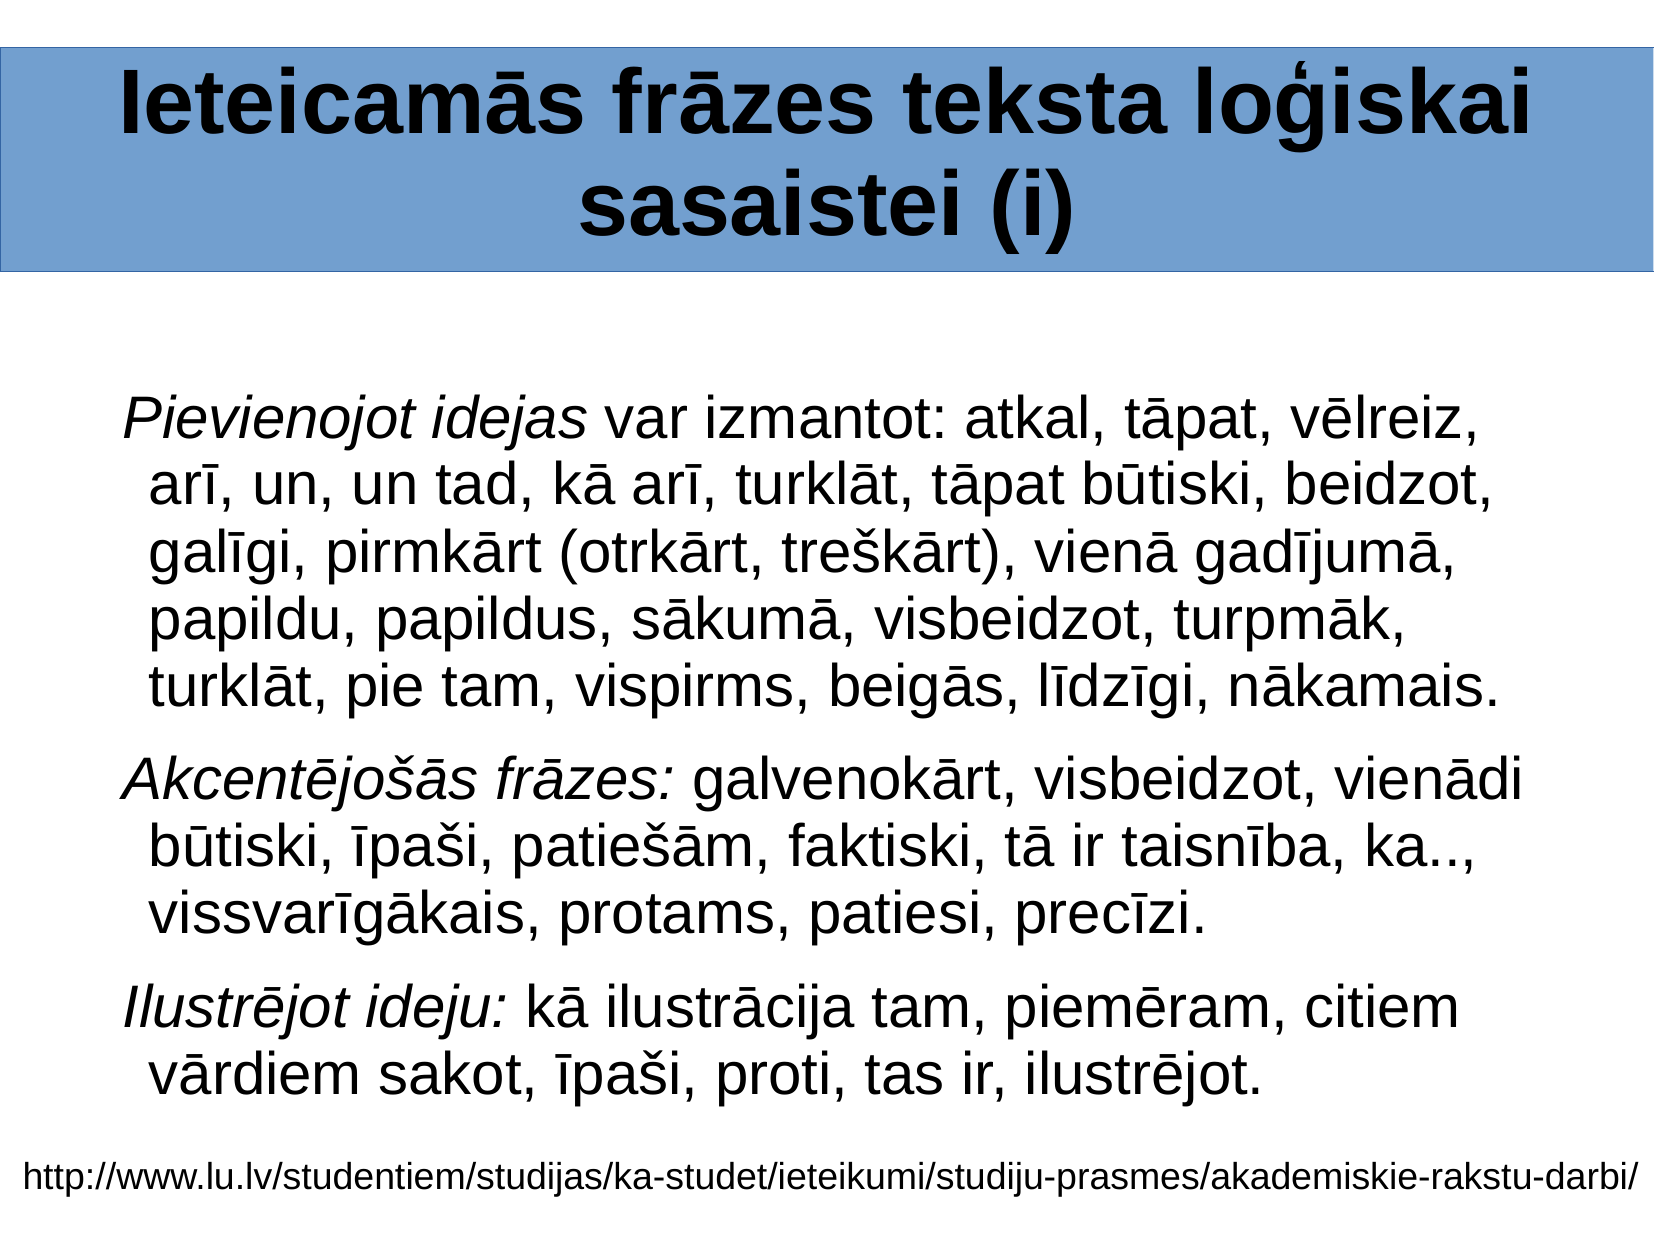

# Ieteicamās frāzes teksta loģiskai sasaistei (i)
Pievienojot idejas var izmantot: atkal, tāpat, vēlreiz, arī, un, un tad, kā arī, turklāt, tāpat būtiski, beidzot, galīgi, pirmkārt (otrkārt, treškārt), vienā gadījumā, papildu, papildus, sākumā, visbeidzot, turpmāk, turklāt, pie tam, vispirms, beigās, līdzīgi, nākamais.
Akcentējošās frāzes: galvenokārt, visbeidzot, vienādi būtiski, īpaši, patiešām, faktiski, tā ir taisnība, ka.., vissvarīgākais, protams, patiesi, precīzi.
Ilustrējot ideju: kā ilustrācija tam, piemēram, citiem vārdiem sakot, īpaši, proti, tas ir, ilustrējot.
http://www.lu.lv/studentiem/studijas/ka-studet/ieteikumi/studiju-prasmes/akademiskie-rakstu-darbi/